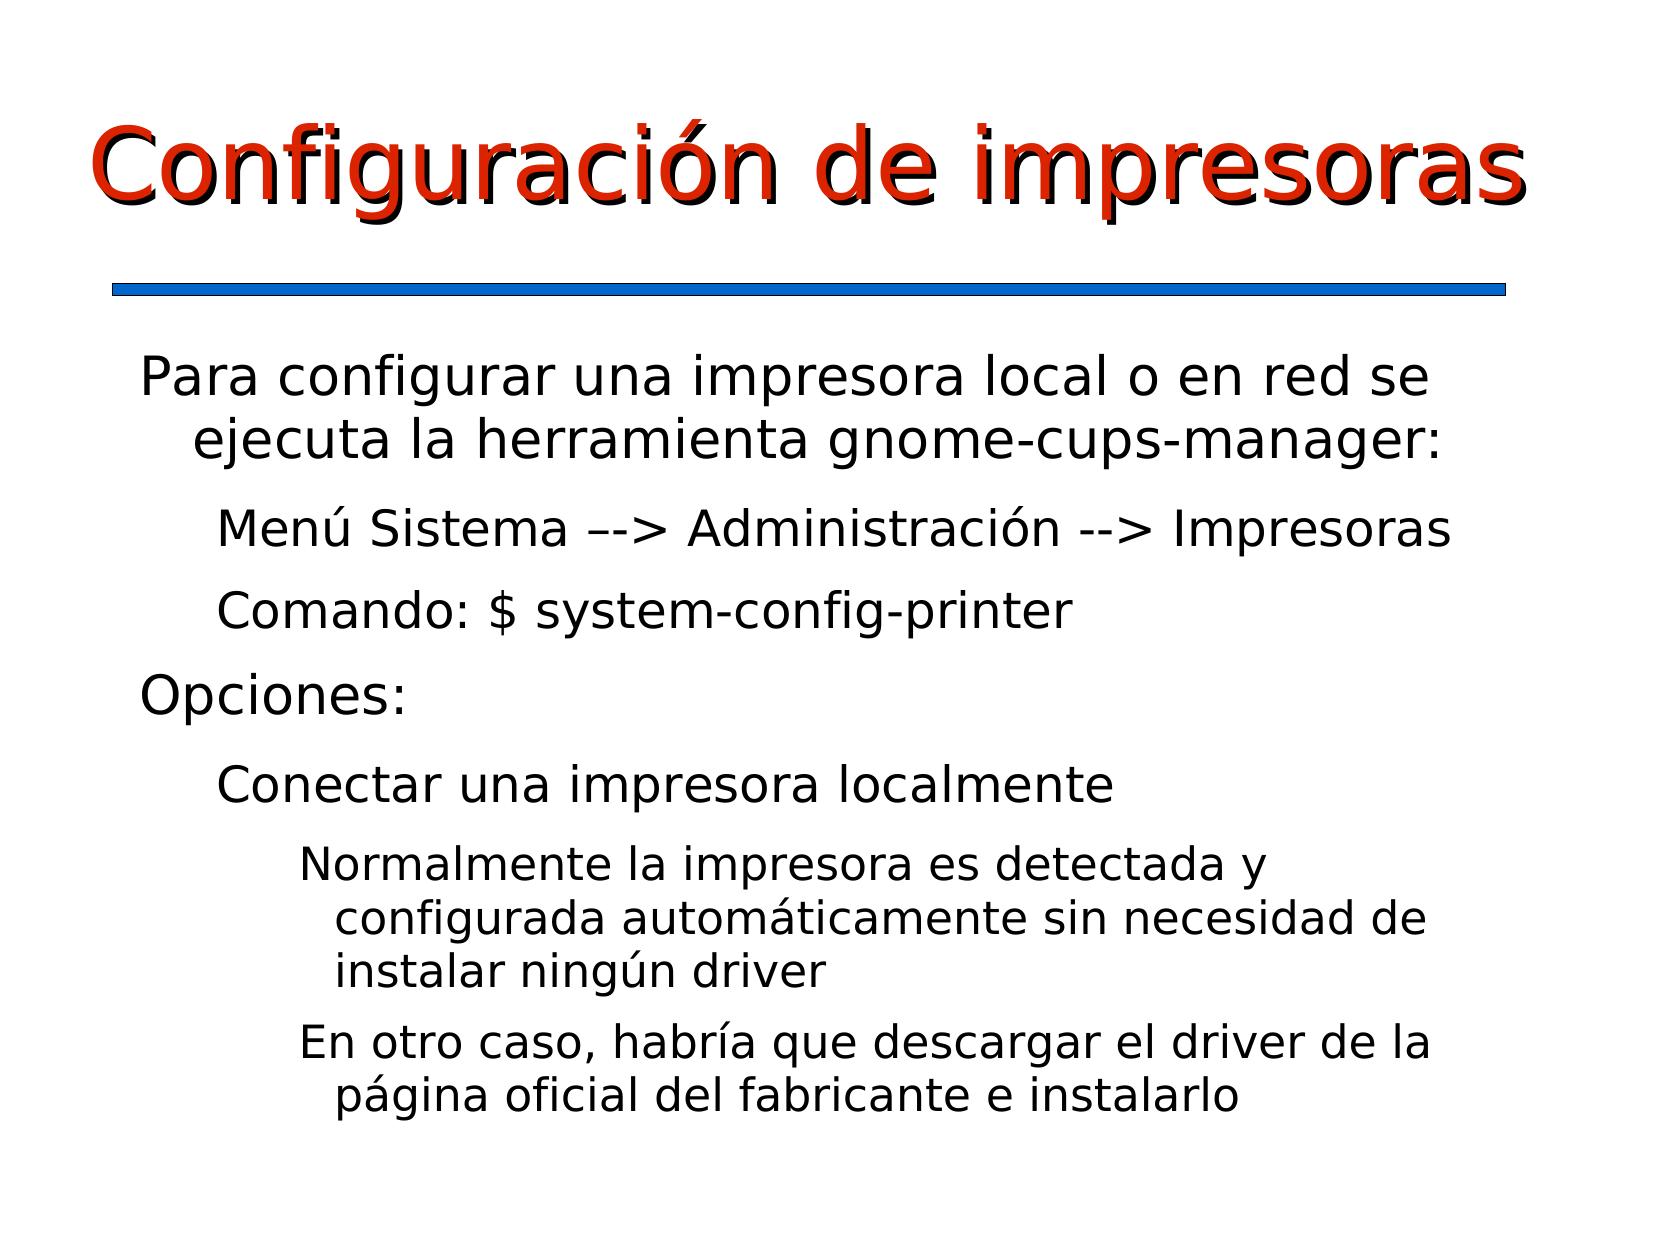

Configuración de impresoras
# Para configurar una impresora local o en red se ejecuta la herramienta gnome-cups-manager:
Menú Sistema –-> Administración --> Impresoras
Comando: $ system-config-printer
Opciones:
Conectar una impresora localmente
Normalmente la impresora es detectada y configurada automáticamente sin necesidad de instalar ningún driver
En otro caso, habría que descargar el driver de la página oficial del fabricante e instalarlo